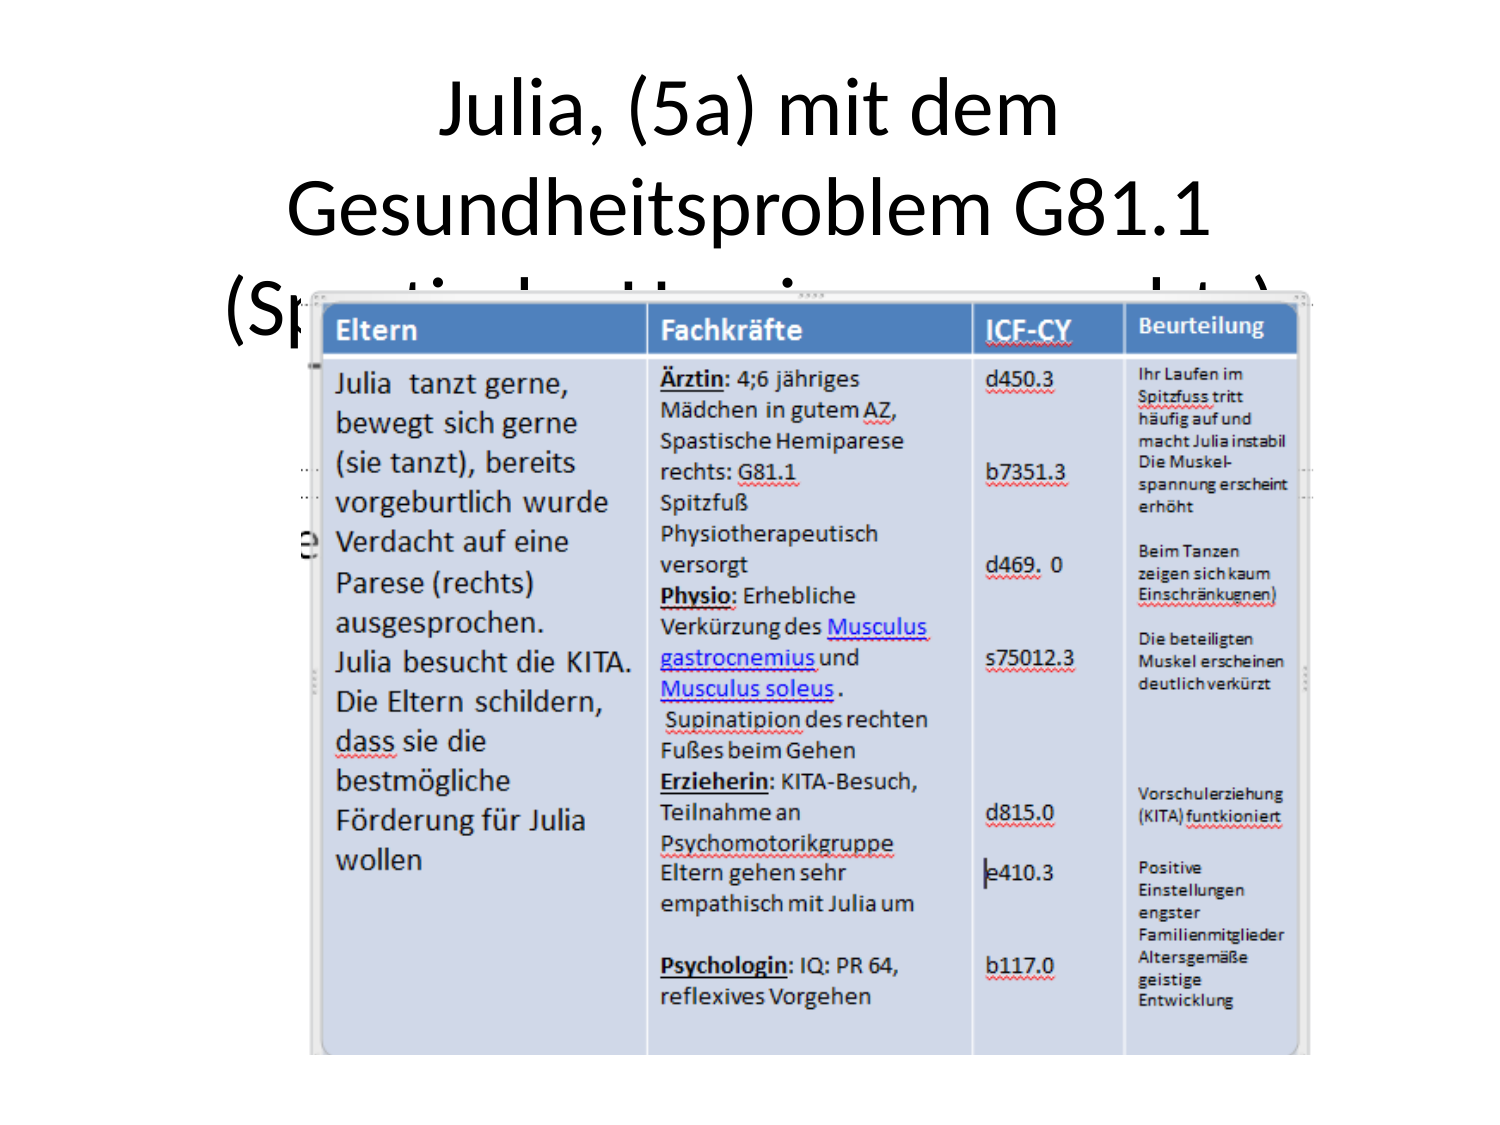

# Julia, (5a) mit dem Gesundheitsproblem G81.1 (Spastische Hemiparese rechts)